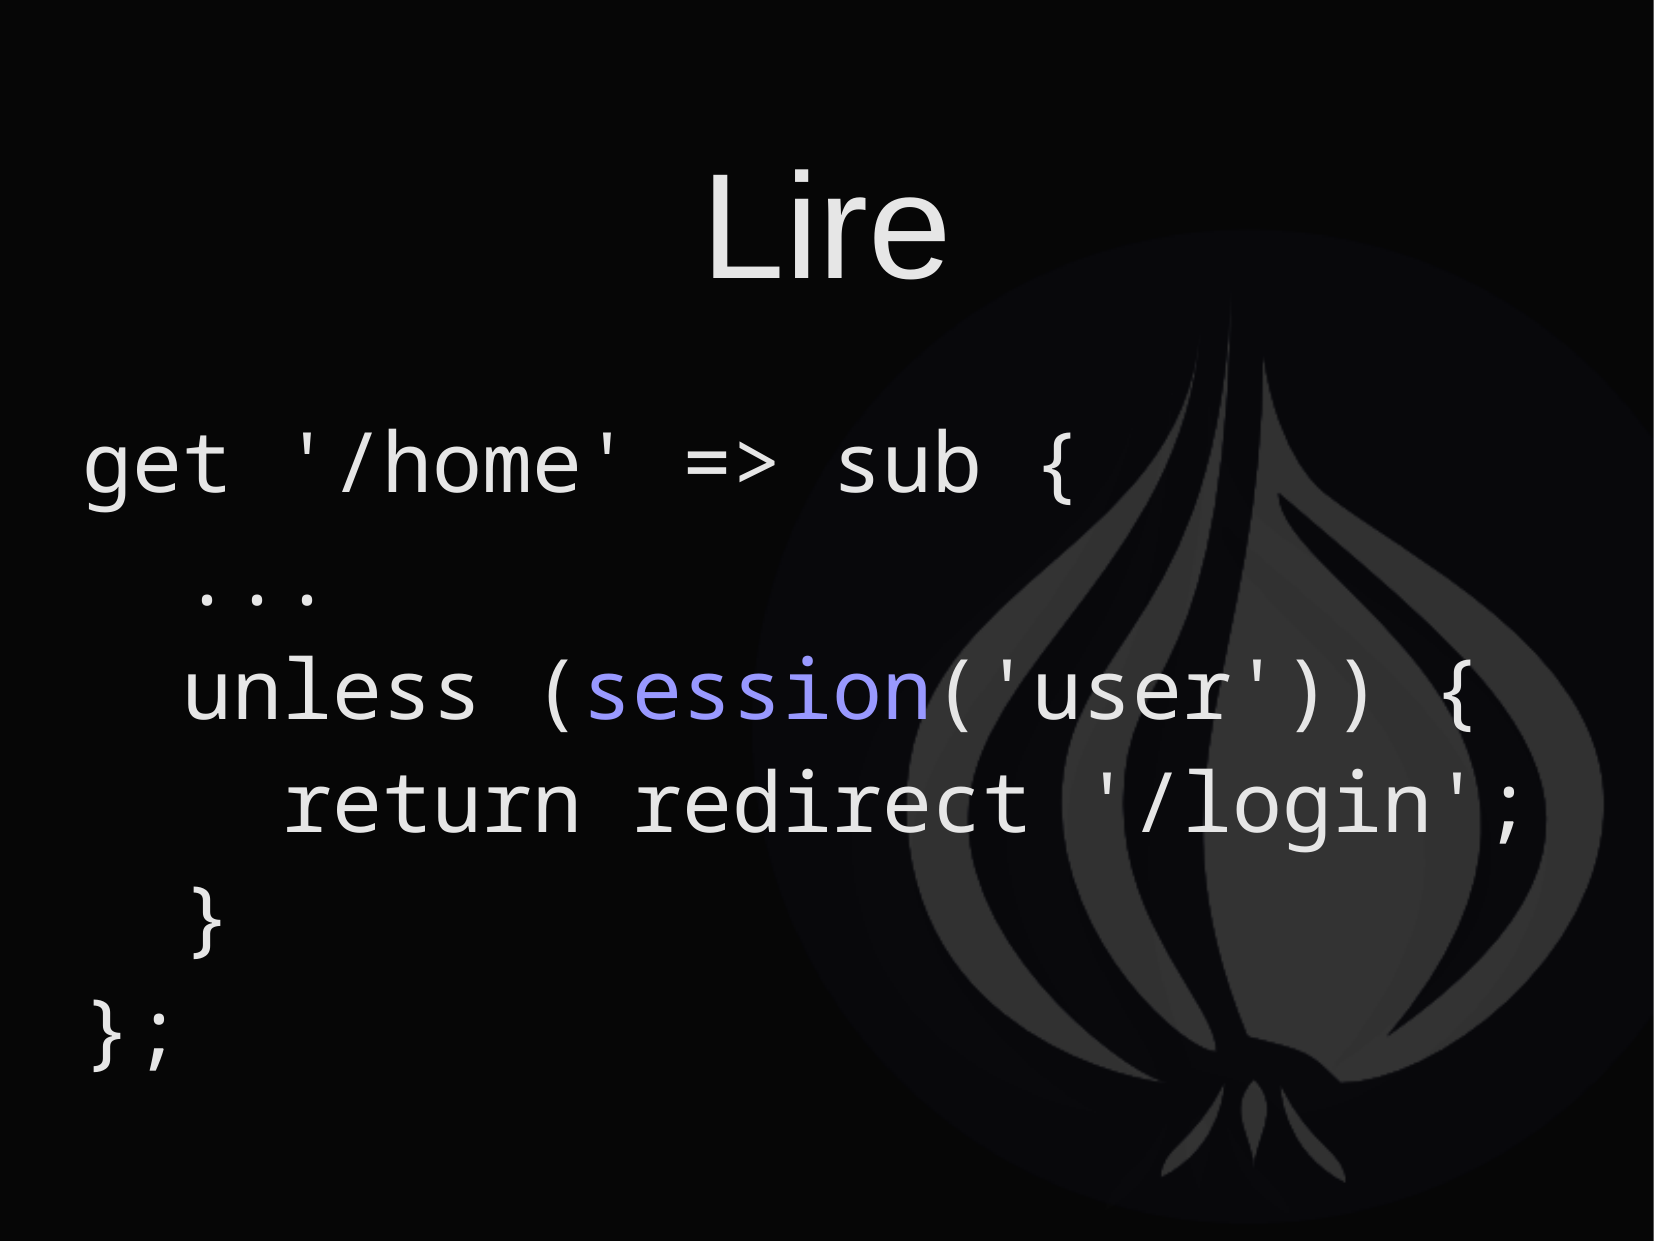

# Lire
get '/home' => sub {
 ...
 unless (session('user')) {
 return redirect '/login';
 }
};